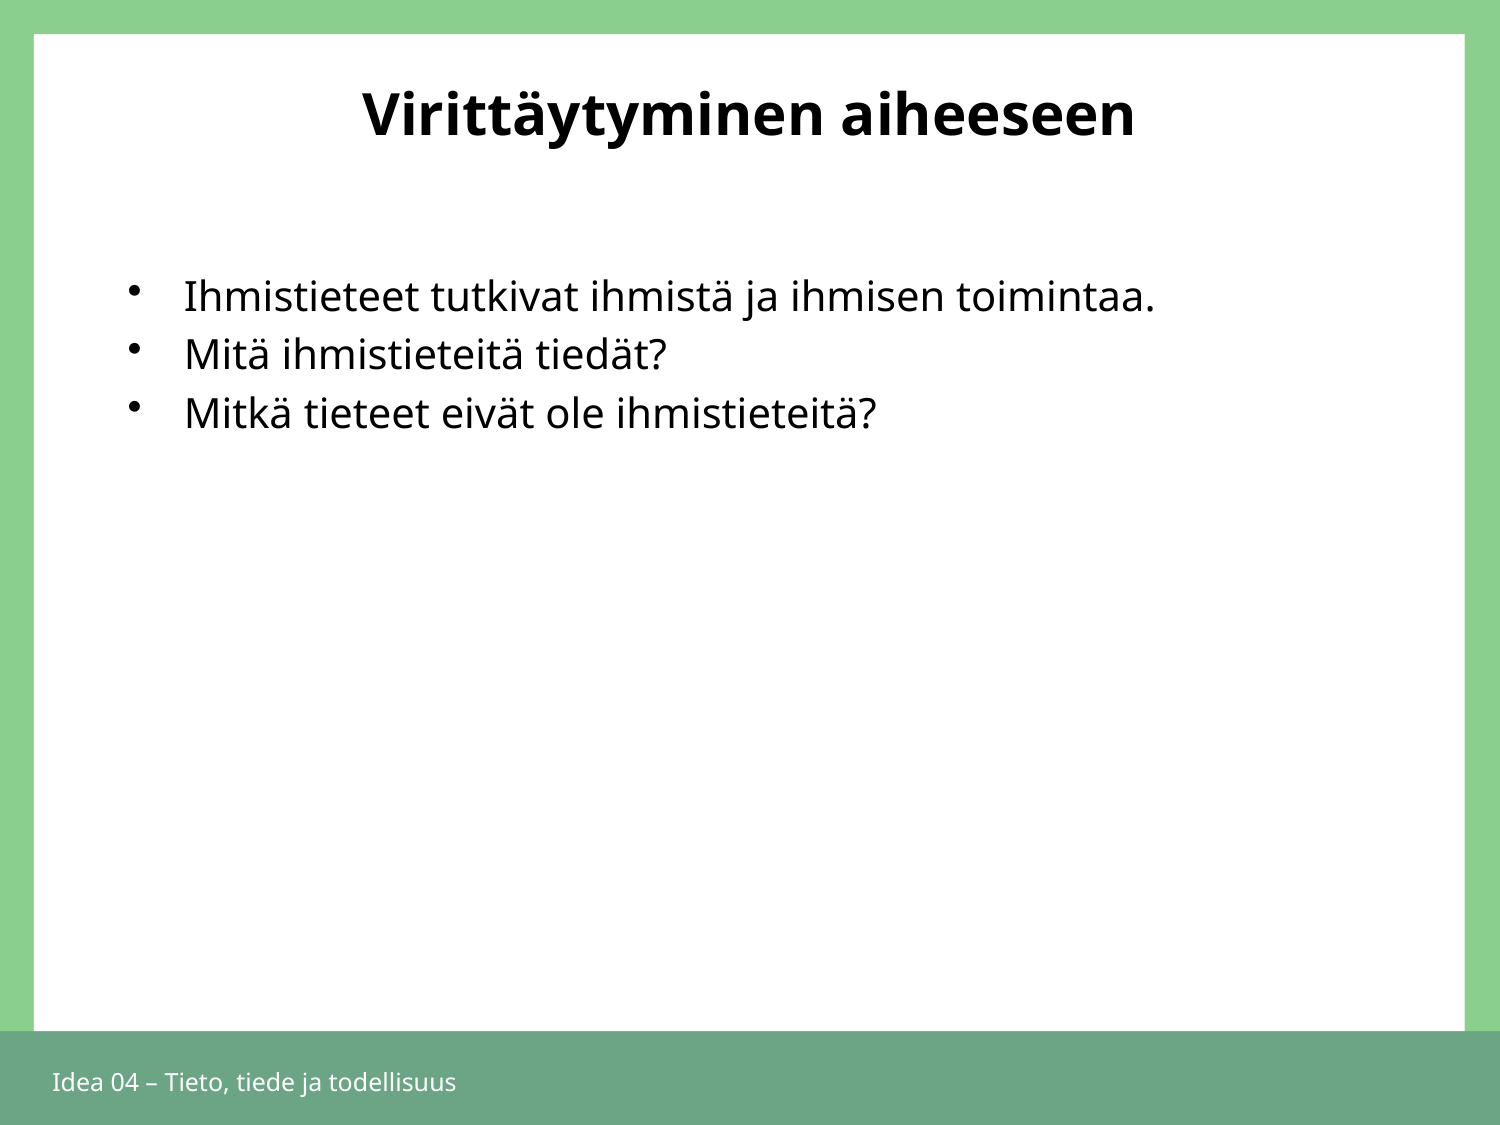

# Virittäytyminen aiheeseen
Ihmistieteet tutkivat ihmistä ja ihmisen toimintaa.
Mitä ihmistieteitä tiedät?
Mitkä tieteet eivät ole ihmistieteitä?